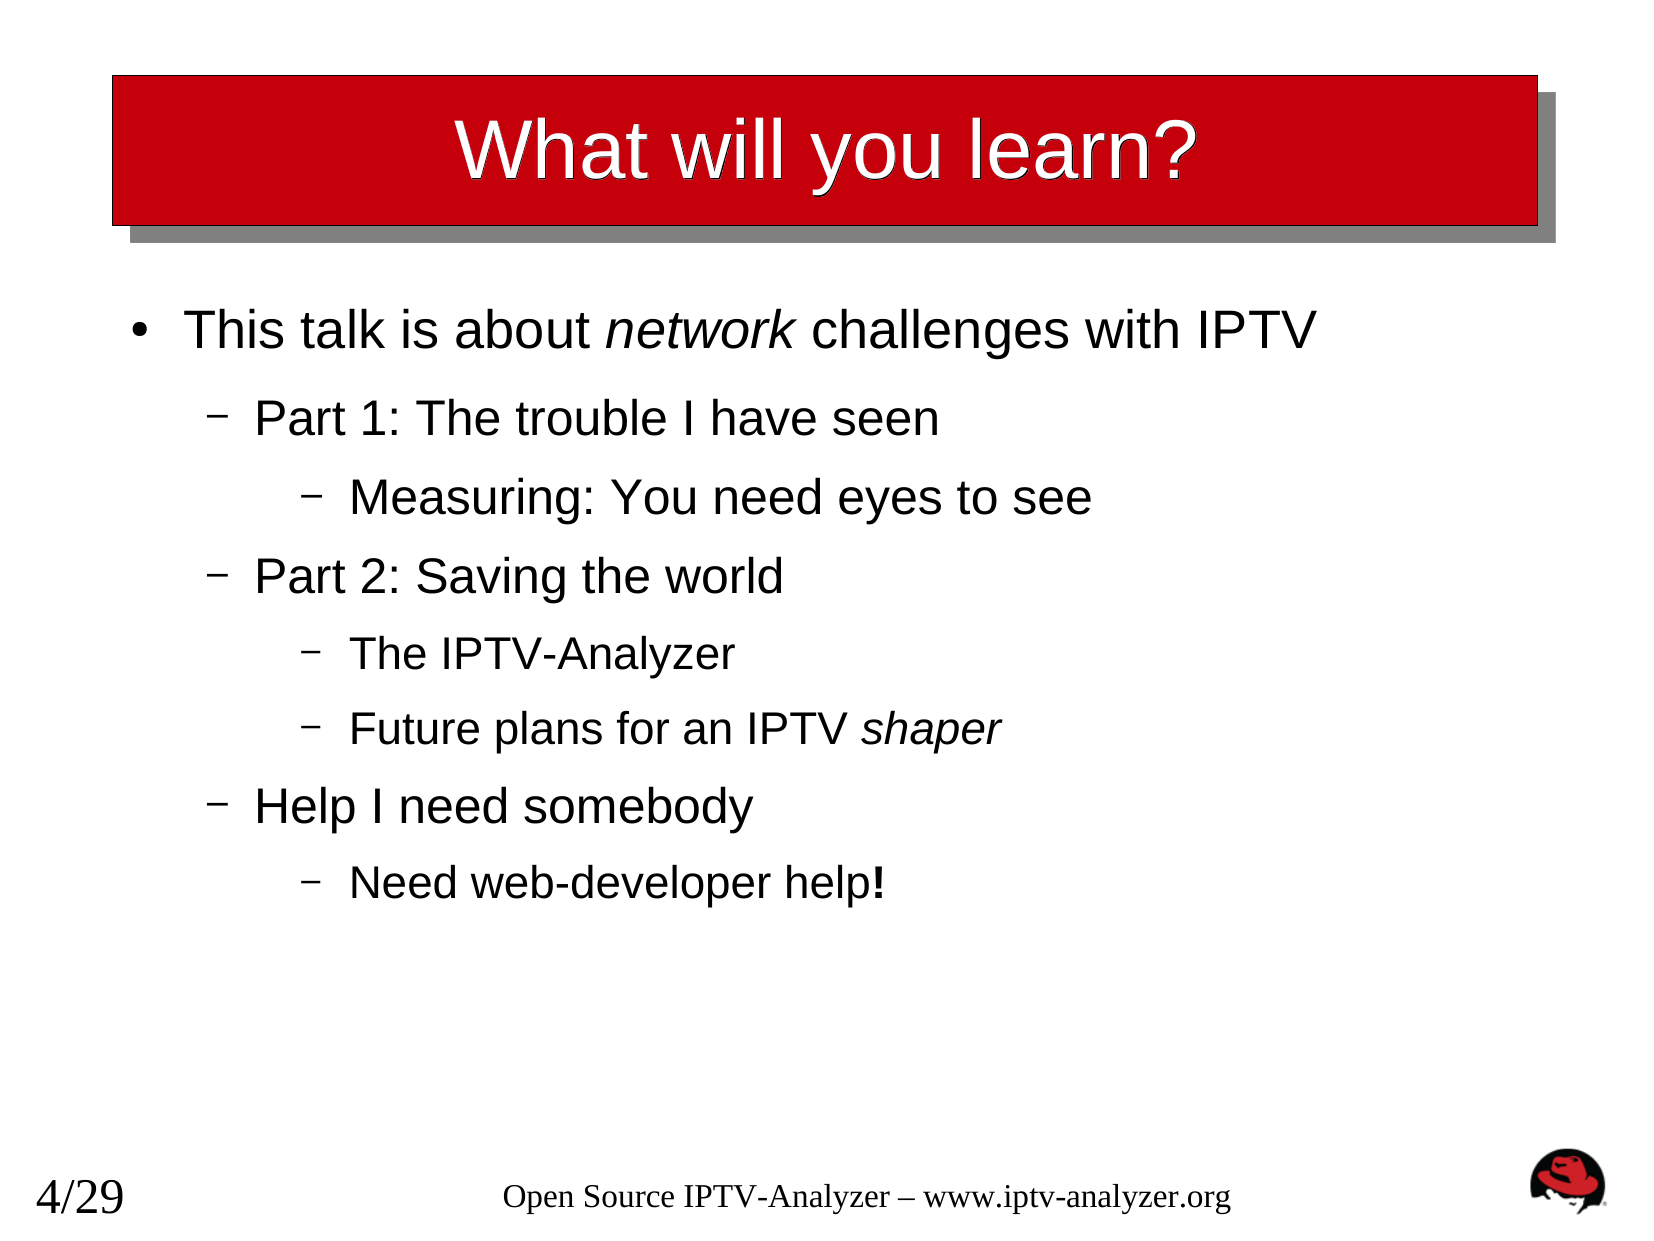

# What will you learn?
This talk is about network challenges with IPTV
Part 1: The trouble I have seen
Measuring: You need eyes to see
Part 2: Saving the world
The IPTV-Analyzer
Future plans for an IPTV shaper
Help I need somebody
Need web-developer help!